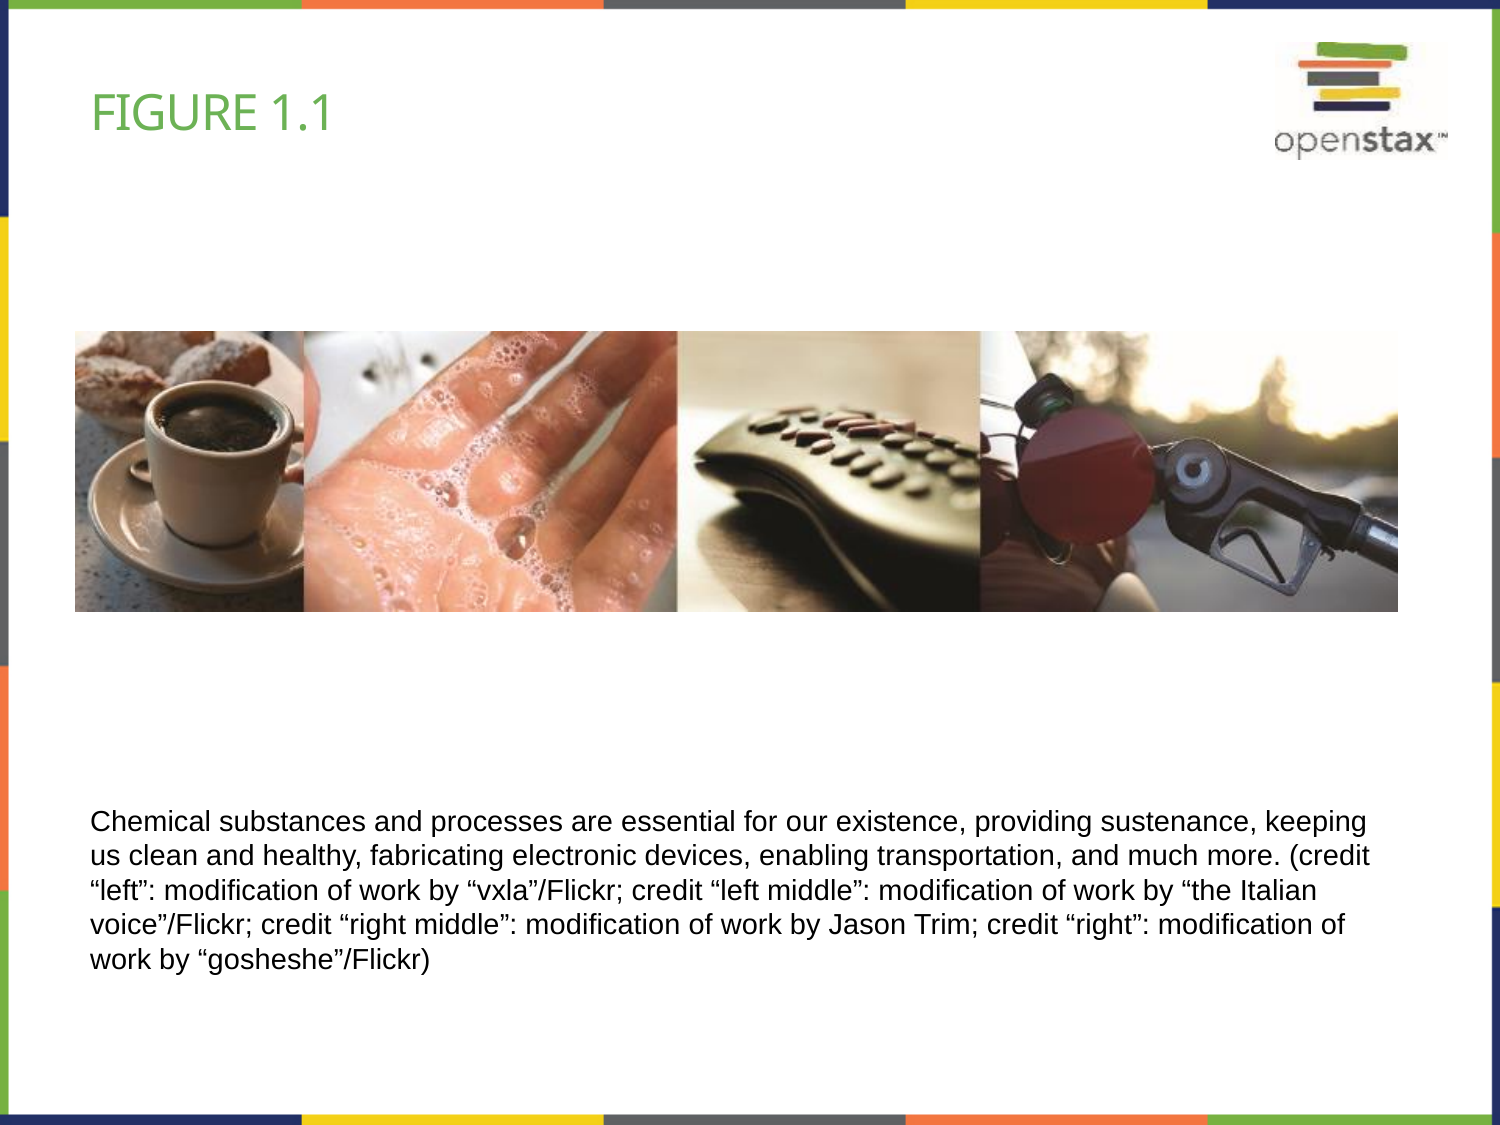

# Figure 1.1
Chemical substances and processes are essential for our existence, providing sustenance, keeping us clean and healthy, fabricating electronic devices, enabling transportation, and much more. (credit “left”: modification of work by “vxla”/Flickr; credit “left middle”: modification of work by “the Italian voice”/Flickr; credit “right middle”: modification of work by Jason Trim; credit “right”: modification of work by “gosheshe”/Flickr)